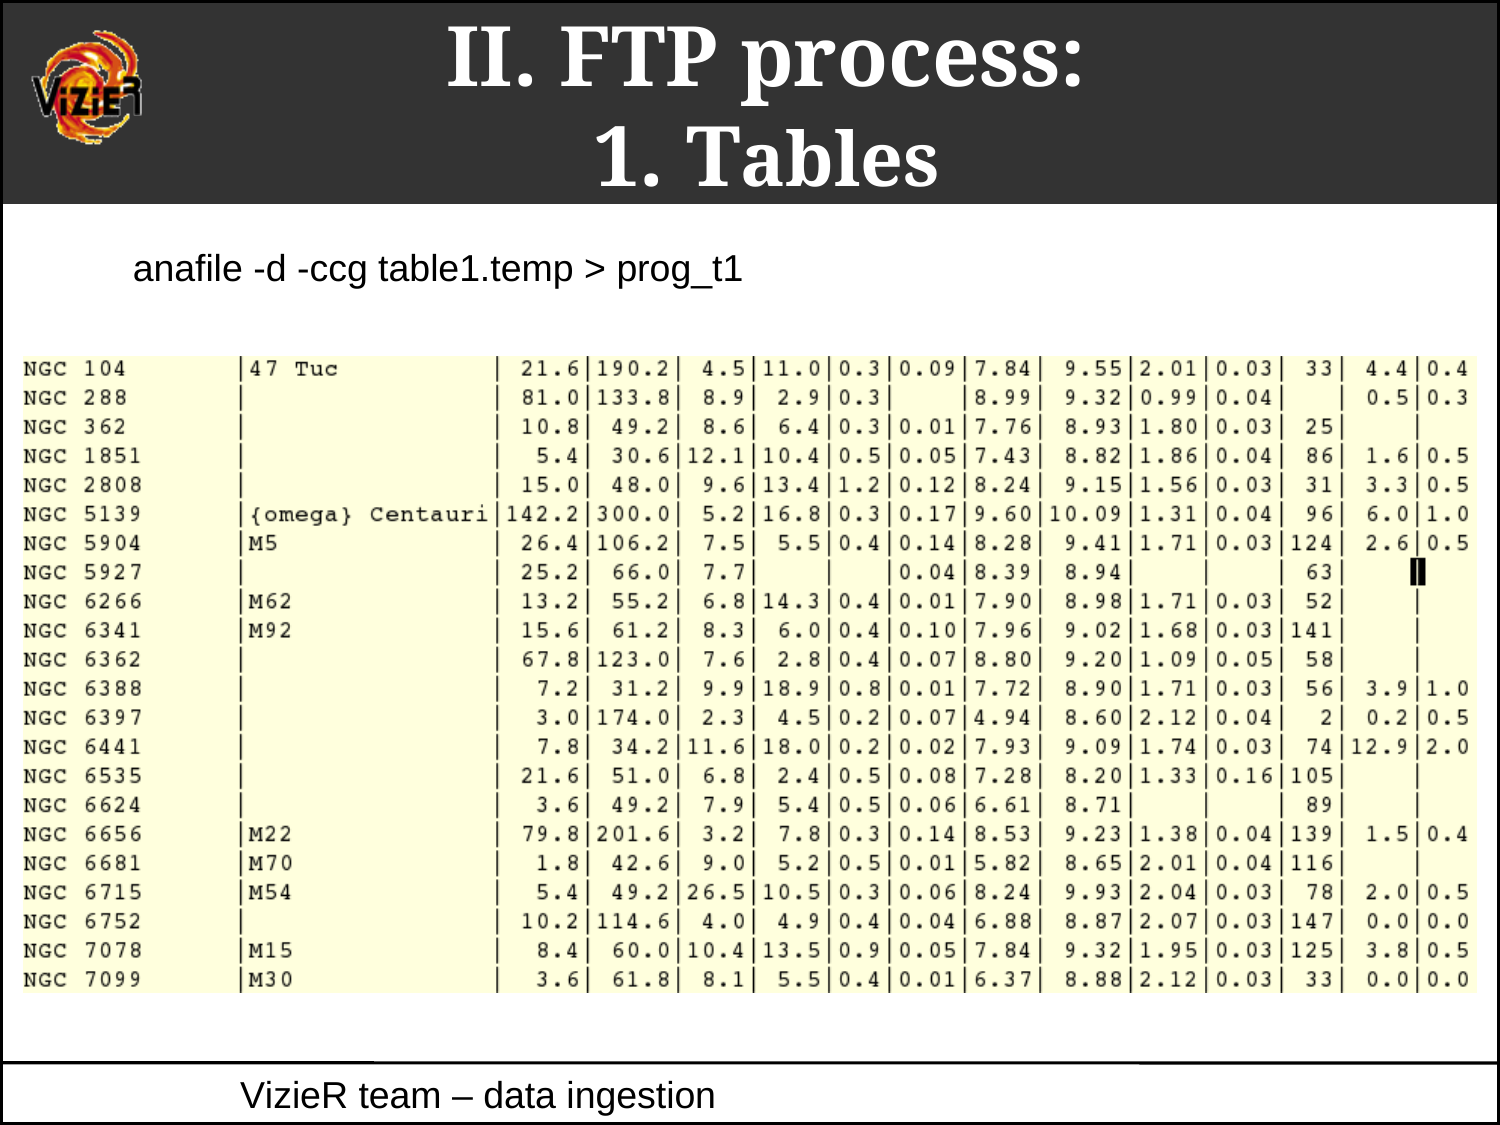

# II. FTP process: 1. Tables
anafile -d -ccg table1.temp > prog_t1